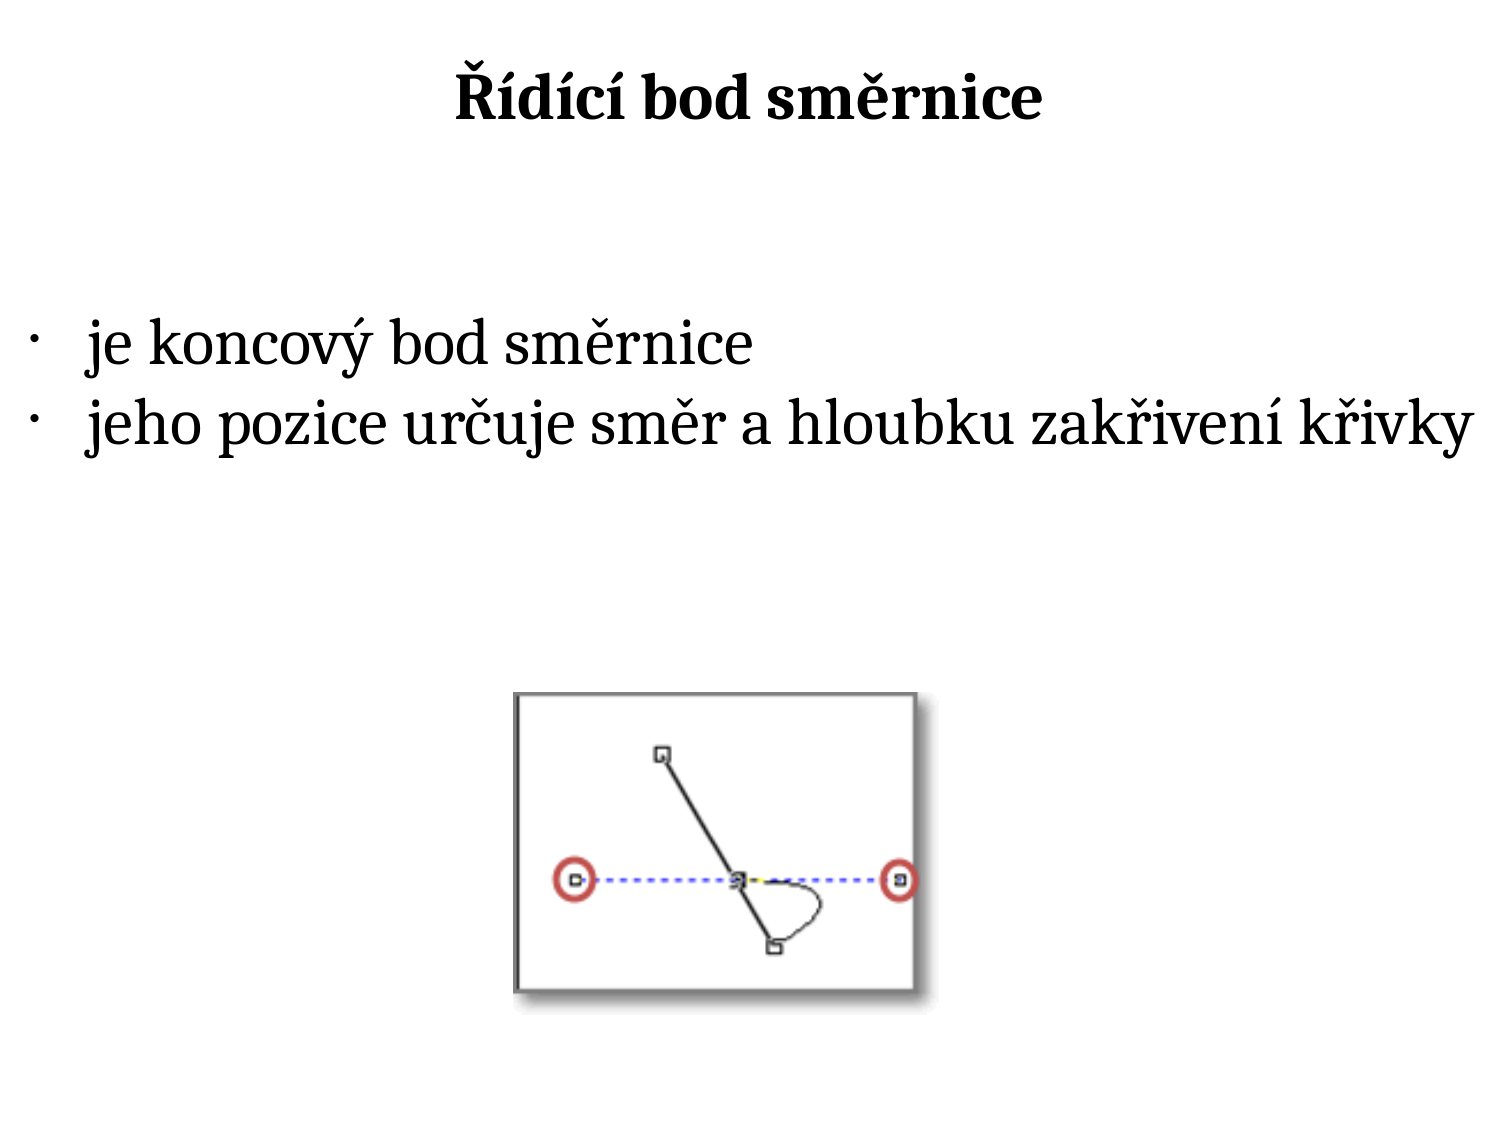

# Řídící bod směrnice
je koncový bod směrnice
jeho pozice určuje směr a hloubku zakřivení křivky